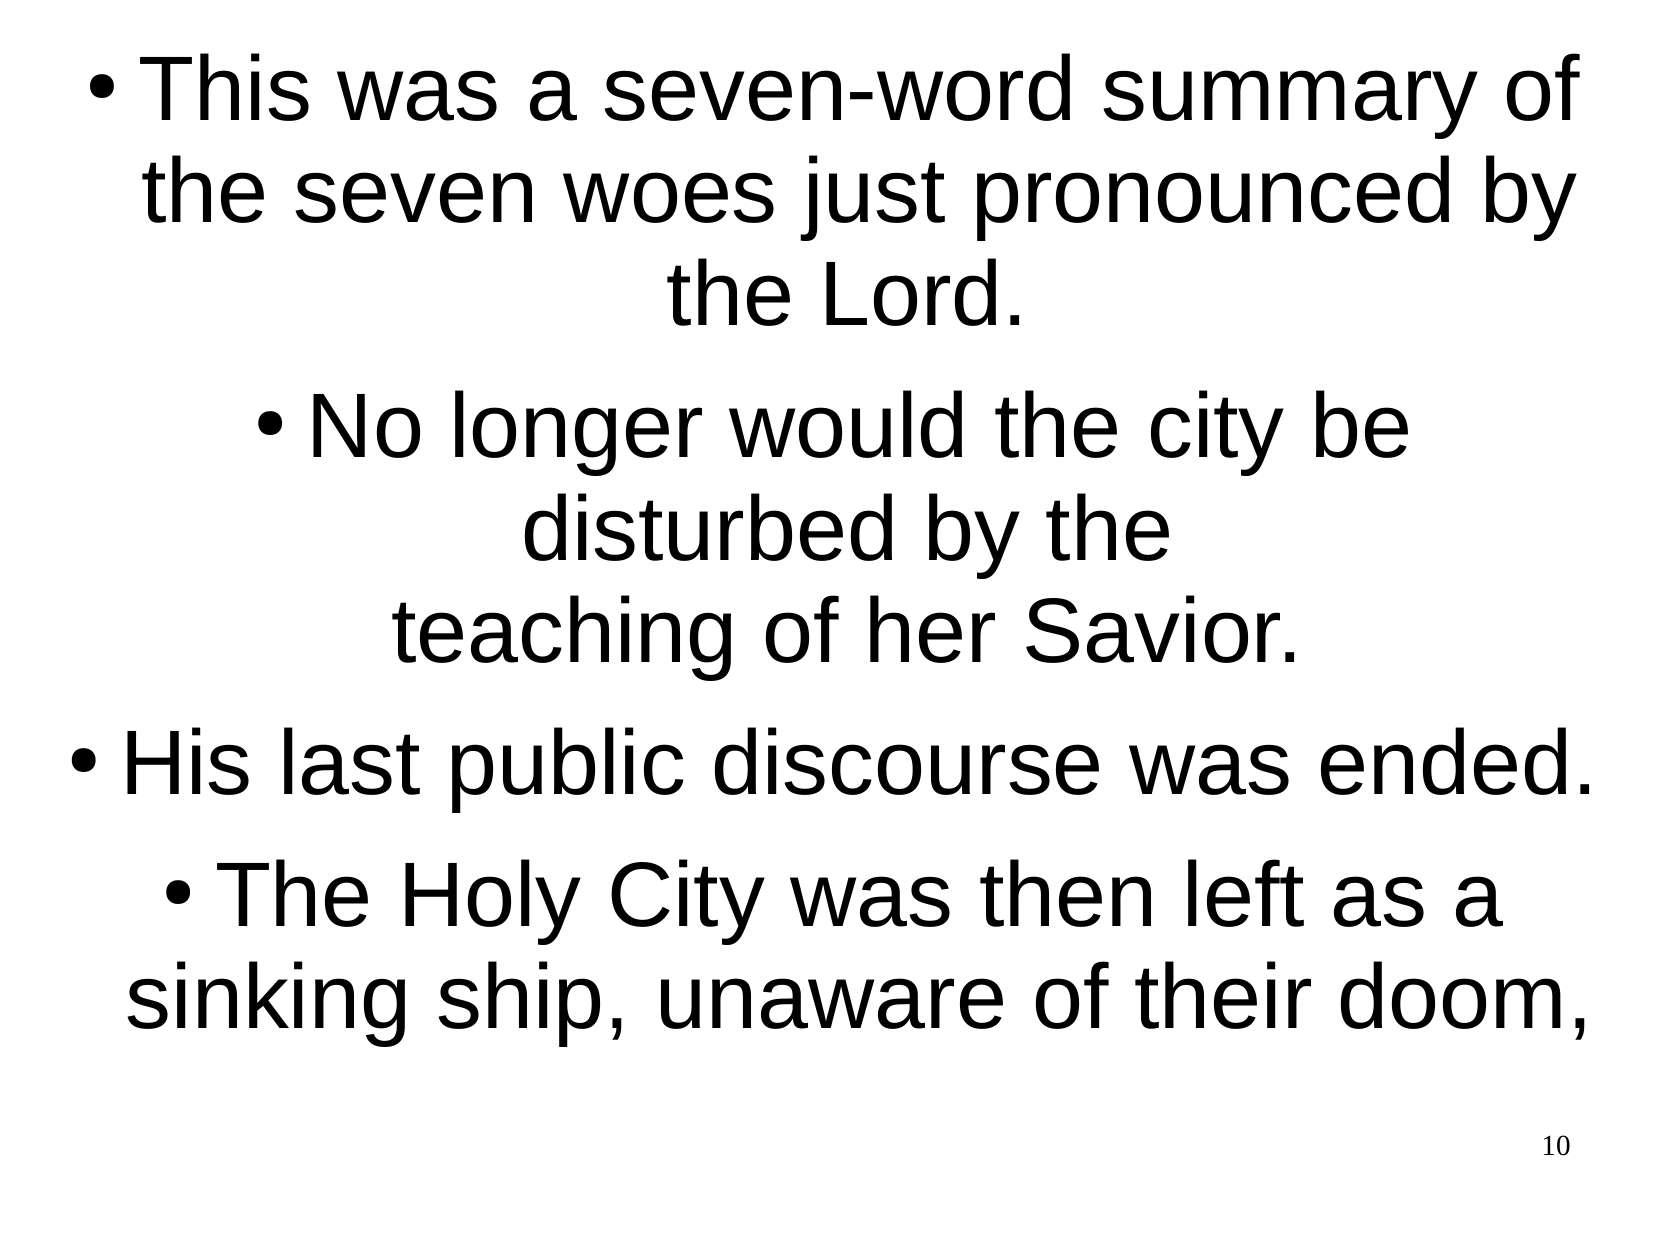

# This was a seven-word summary of the seven woes just pronounced by the Lord.
No longer would the city be disturbed by the
teaching of her Savior.
His last public discourse was ended.
The Holy City was then left as a sinking ship, unaware of their doom,
10